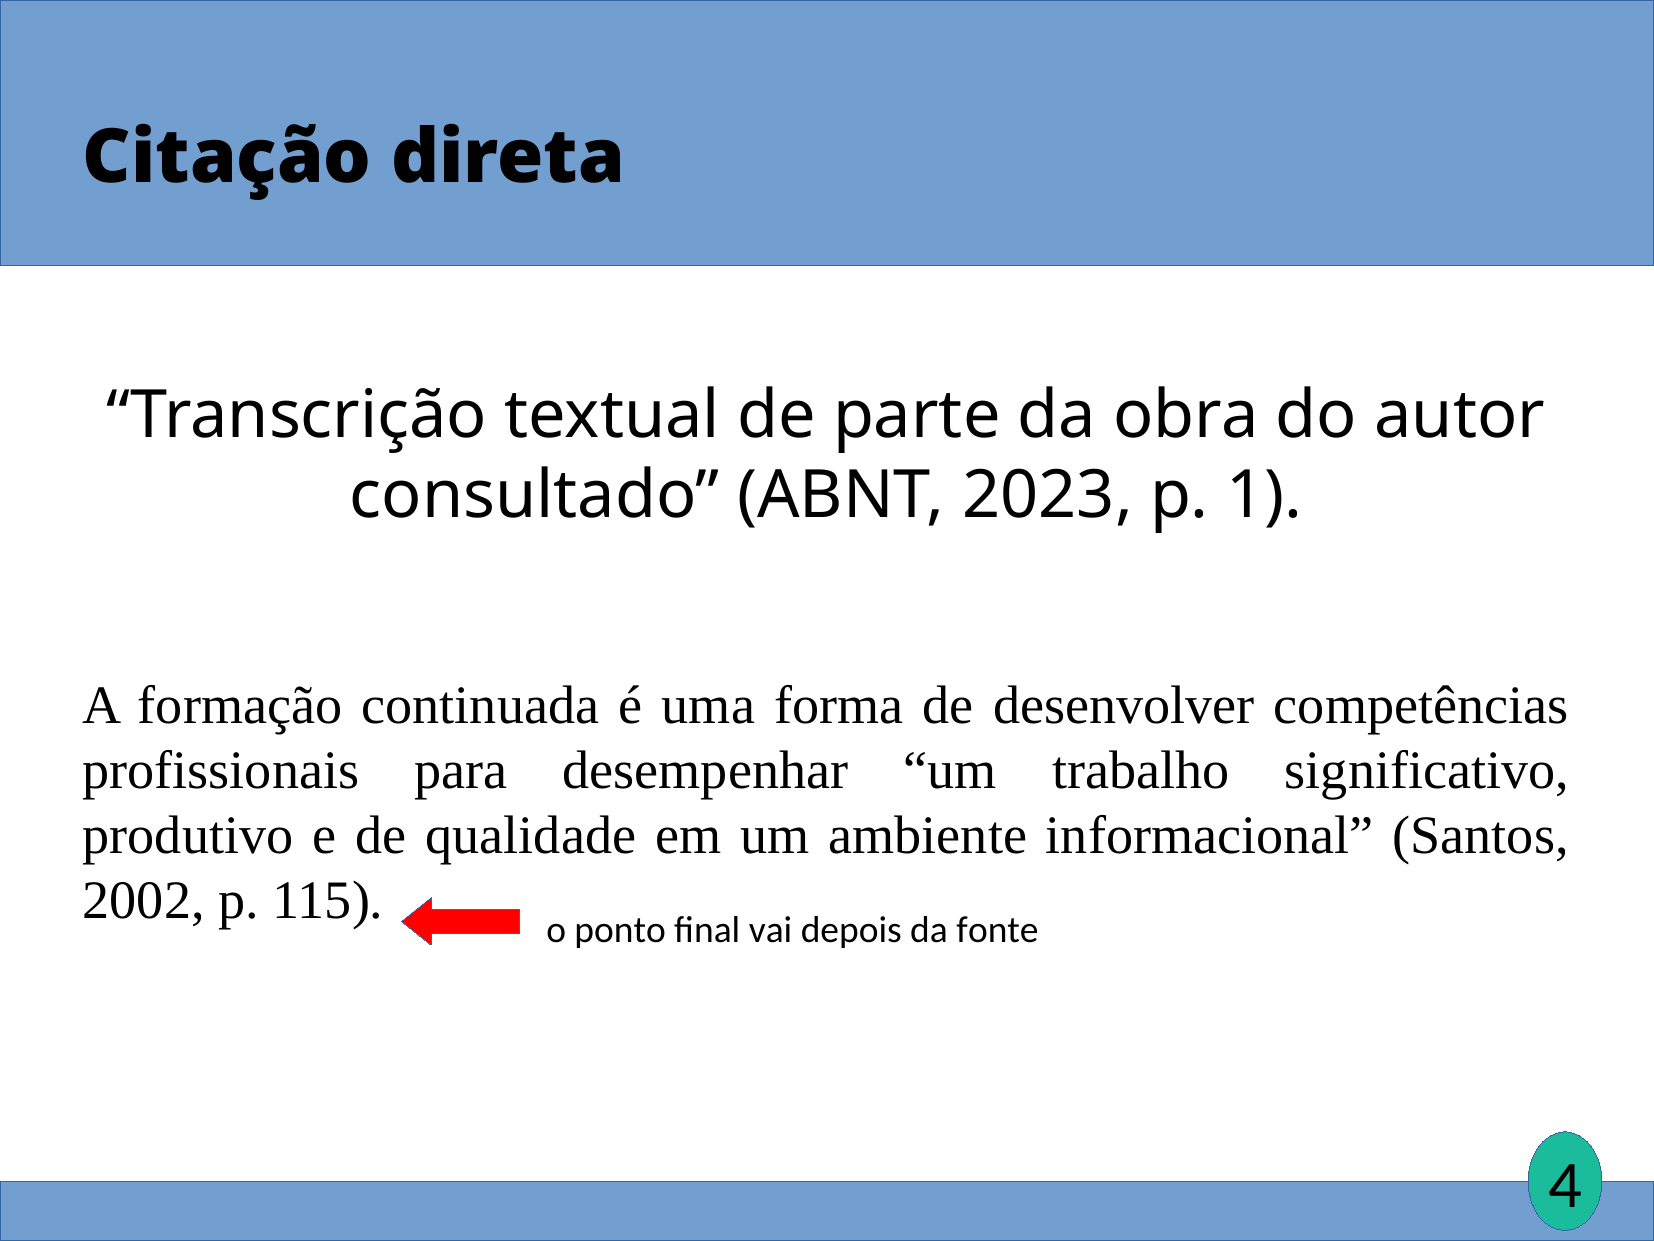

# Citação direta
“Transcrição textual de parte da obra do autor consultado” (ABNT, 2023, p. 1).
A formação continuada é uma forma de desenvolver competências profissionais para desempenhar “um trabalho significativo, produtivo e de qualidade em um ambiente informacional” (Santos, 2002, p. 115).
o ponto final vai depois da fonte